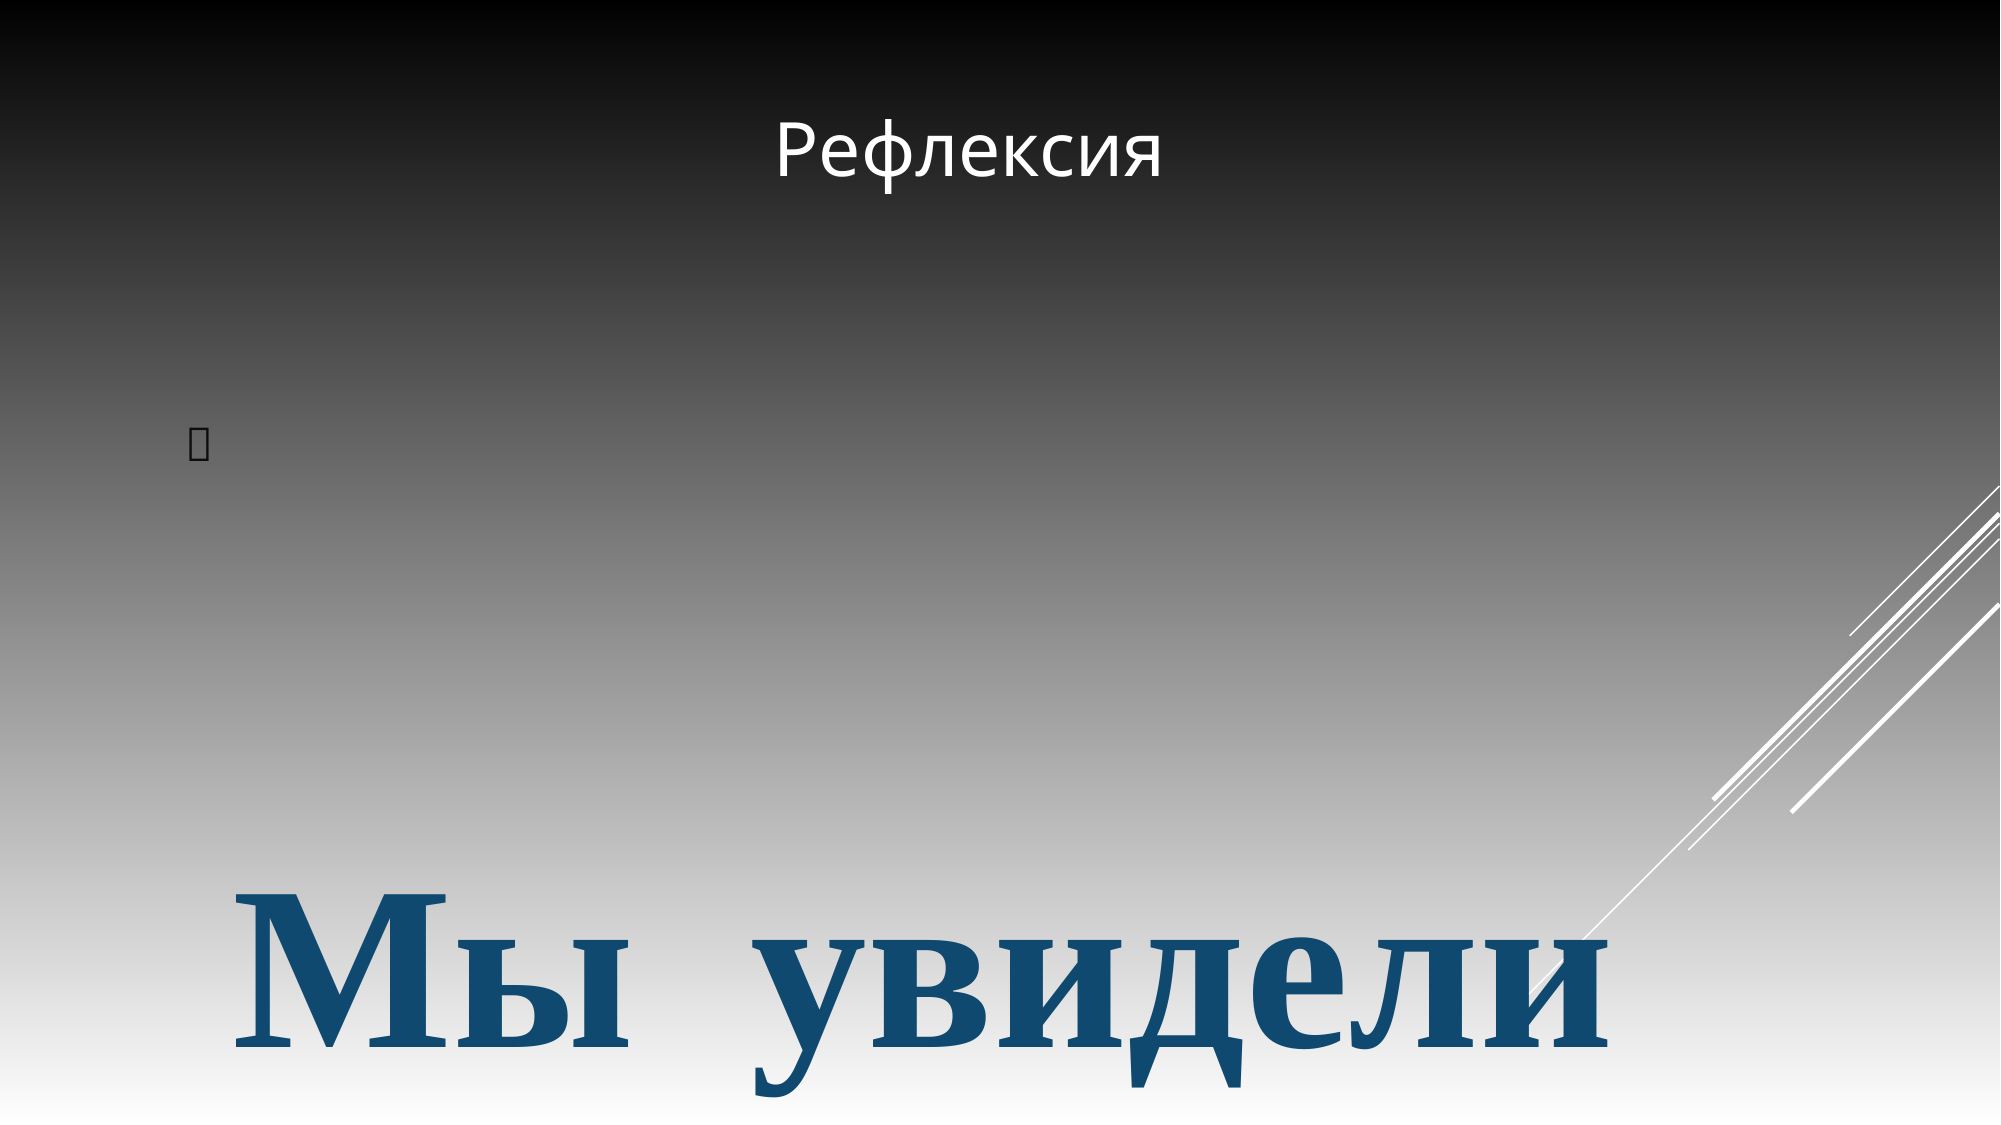

# Рефлексия
Мы увидели войну глазами поэта, глазами художника, глазами композитора, глазами режиссера.
Кто из них оказал на вас более сильное впечатление?